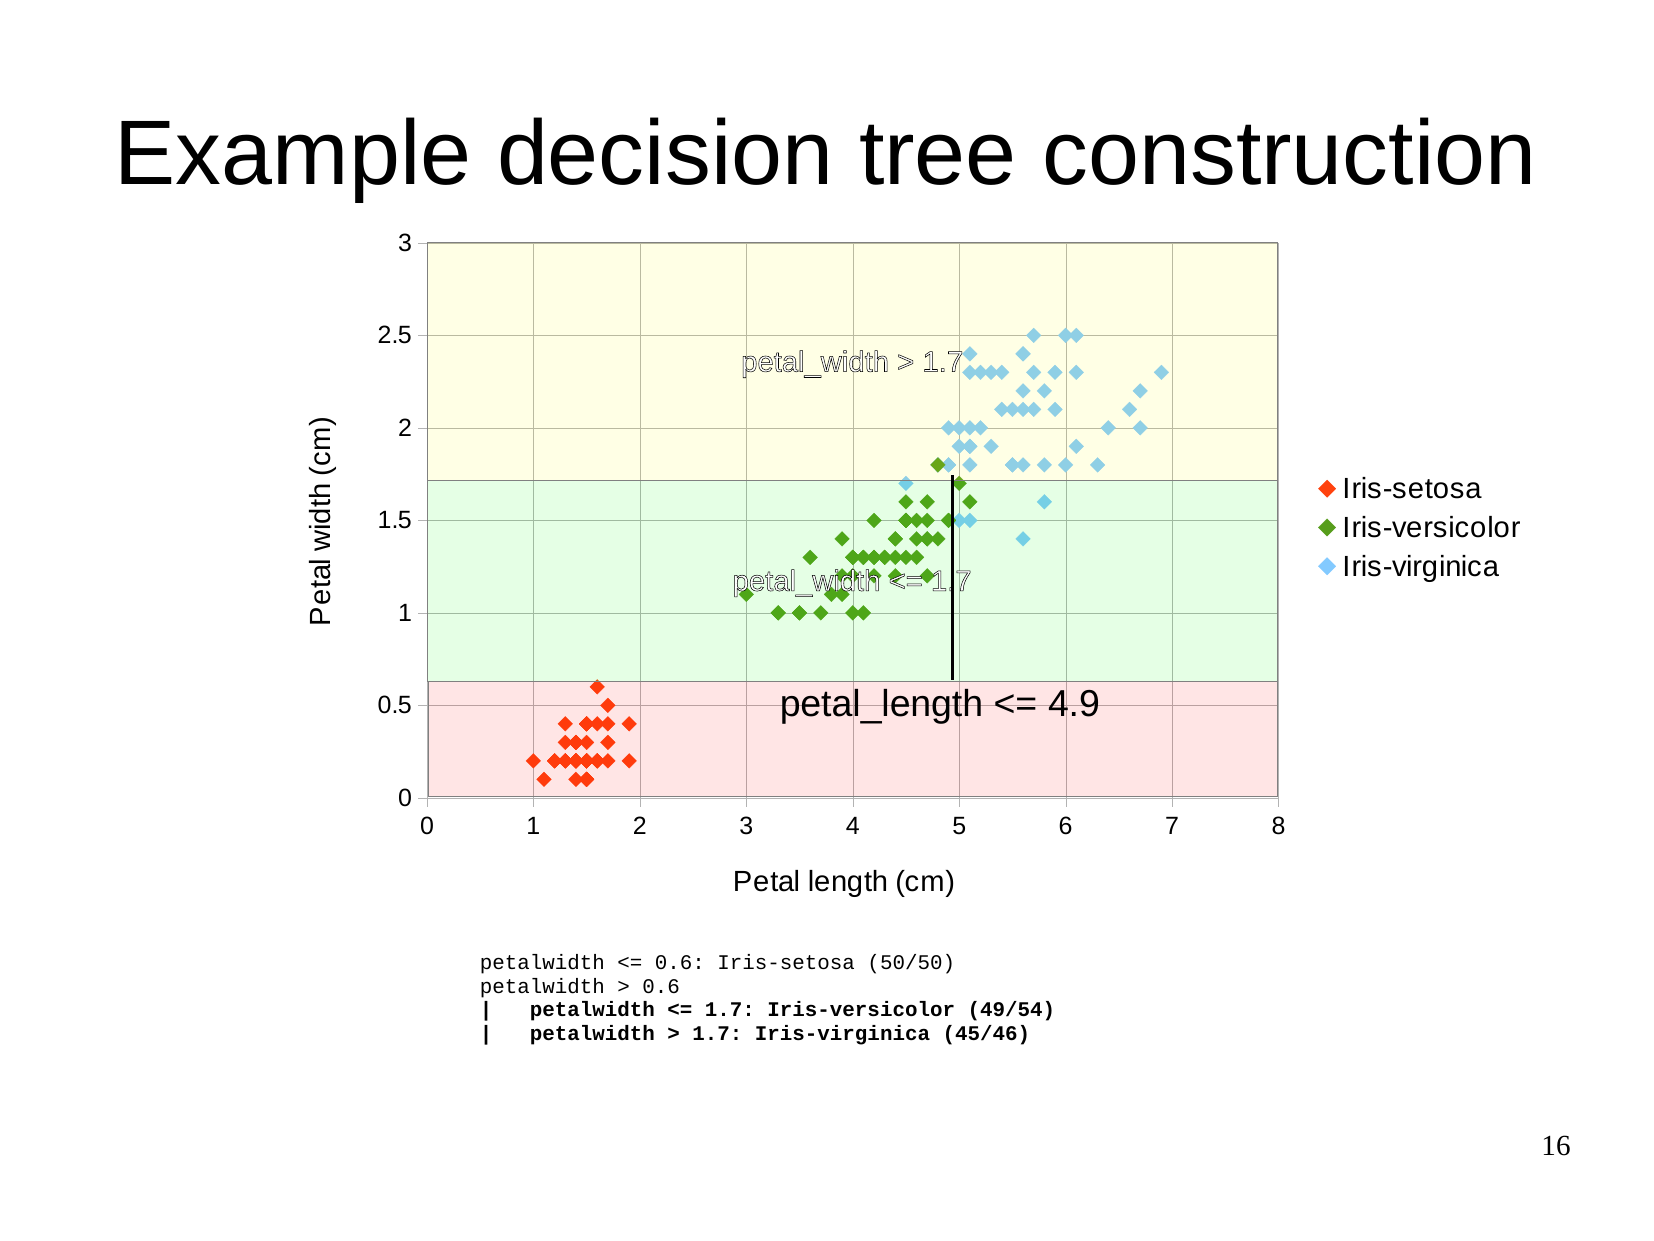

# Example decision tree construction
petal_width > 1.7
petal_width <= 1.7
petal_length <= 4.9
petalwidth <= 0.6: Iris-setosa (50/50)
petalwidth > 0.6
| petalwidth <= 1.7: Iris-versicolor (49/54)
| petalwidth > 1.7: Iris-virginica (45/46)
16